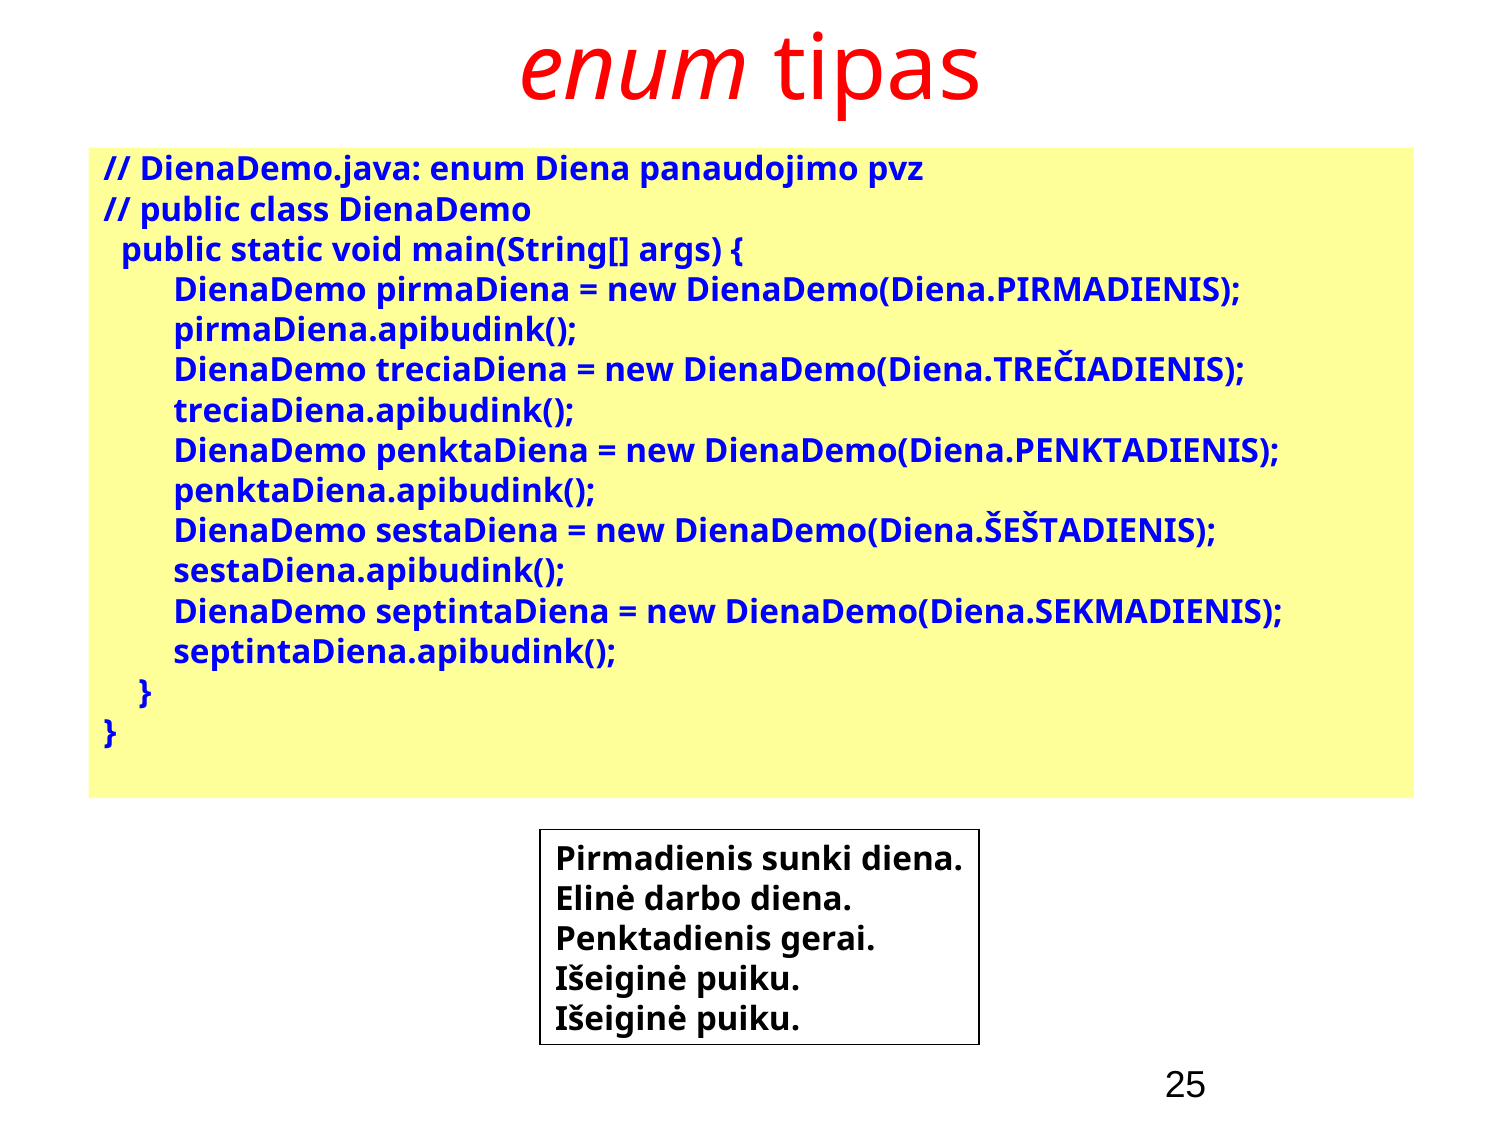

# enum tipas
// DienaDemo.java: enum Diena panaudojimo pvz
// public class DienaDemo
 public static void main(String[] args) {
 DienaDemo pirmaDiena = new DienaDemo(Diena.PIRMADIENIS);
 pirmaDiena.apibudink();
 DienaDemo treciaDiena = new DienaDemo(Diena.TREČIADIENIS);
 treciaDiena.apibudink();
 DienaDemo penktaDiena = new DienaDemo(Diena.PENKTADIENIS);
 penktaDiena.apibudink();
 DienaDemo sestaDiena = new DienaDemo(Diena.ŠEŠTADIENIS);
 sestaDiena.apibudink();
 DienaDemo septintaDiena = new DienaDemo(Diena.SEKMADIENIS);
 septintaDiena.apibudink();
 }
}
Pirmadienis sunki diena.
Elinė darbo diena.
Penktadienis gerai.
Išeiginė puiku.
Išeiginė puiku.
25